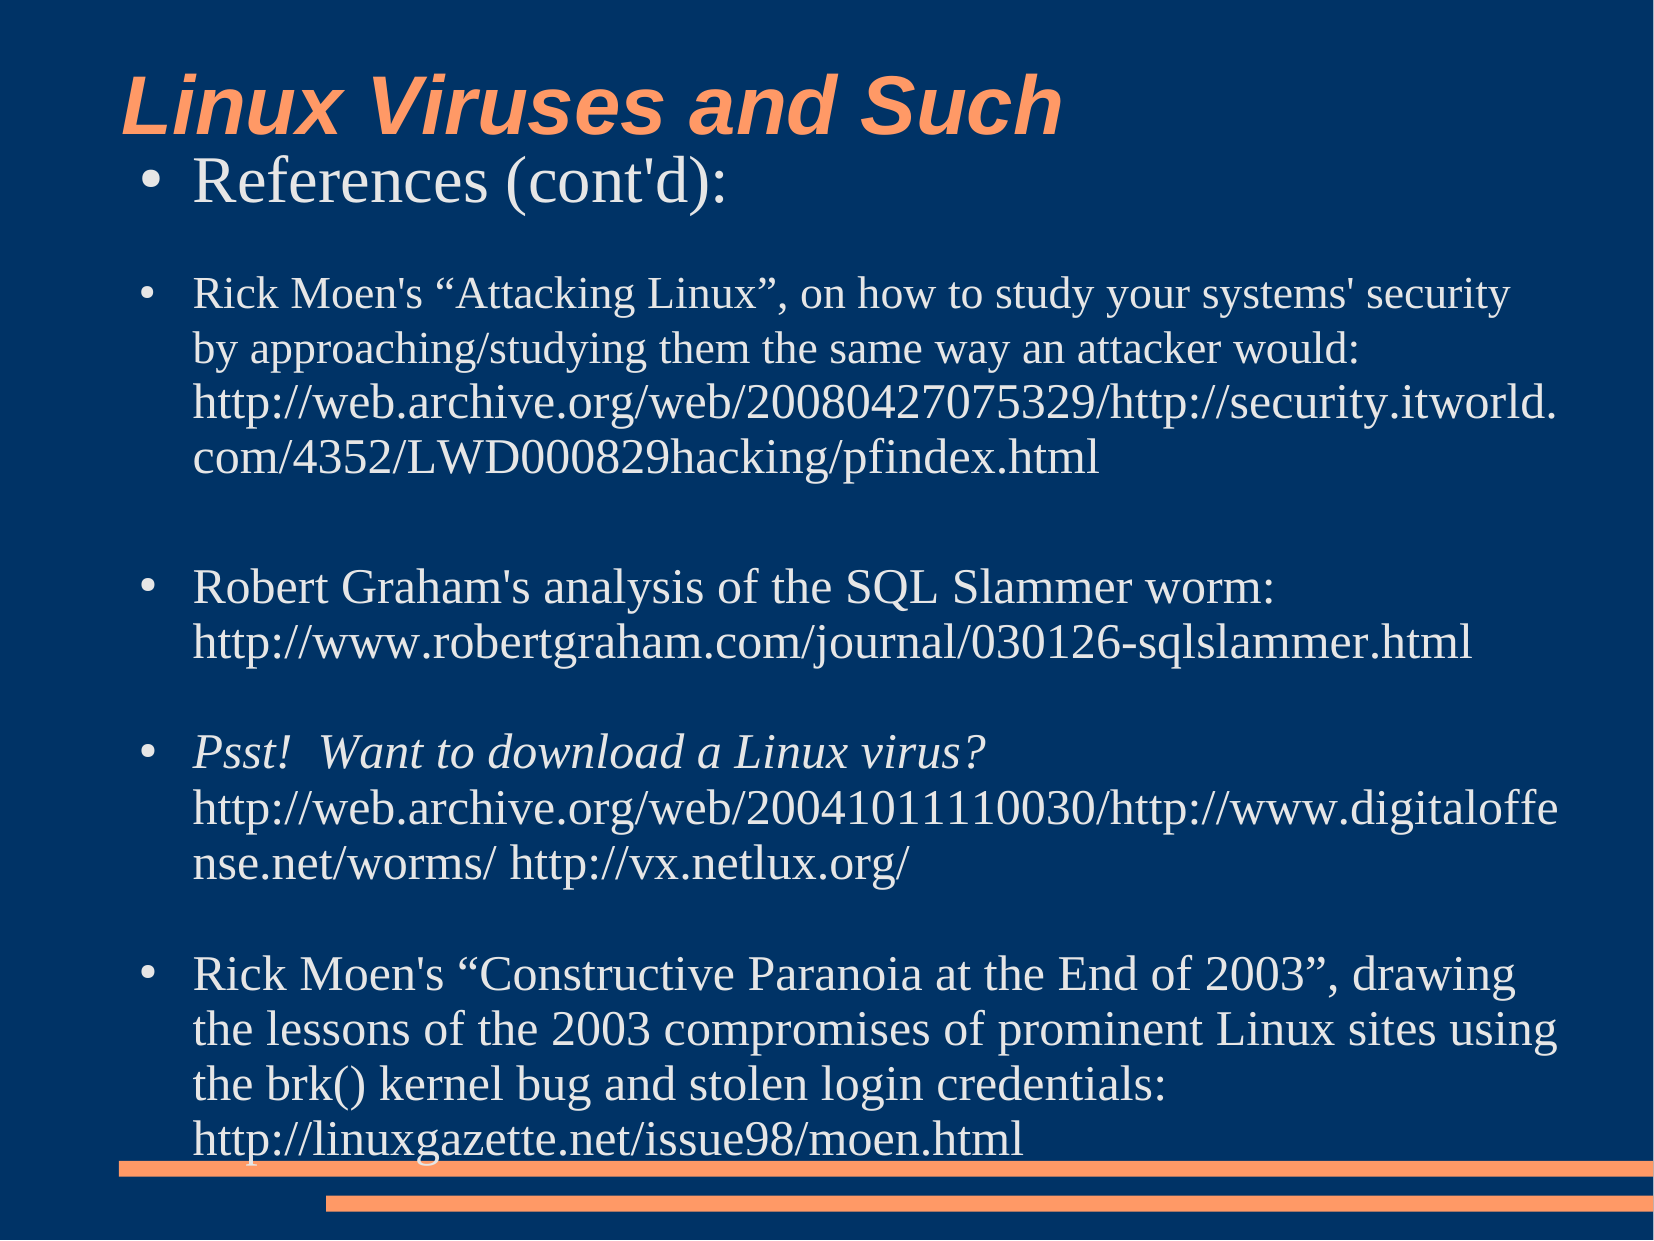

# Linux Viruses and Such
References (cont'd):
Rick Moen's “Attacking Linux”, on how to study your systems' security by approaching/studying them the same way an attacker would: http://web.archive.org/web/20080427075329/http://security.itworld.com/4352/LWD000829hacking/pfindex.html
Robert Graham's analysis of the SQL Slammer worm: http://www.robertgraham.com/journal/030126-sqlslammer.html
Psst! Want to download a Linux virus? http://web.archive.org/web/20041011110030/http://www.digitaloffense.net/worms/ http://vx.netlux.org/
Rick Moen's “Constructive Paranoia at the End of 2003”, drawing the lessons of the 2003 compromises of prominent Linux sites using the brk() kernel bug and stolen login credentials: http://linuxgazette.net/issue98/moen.html